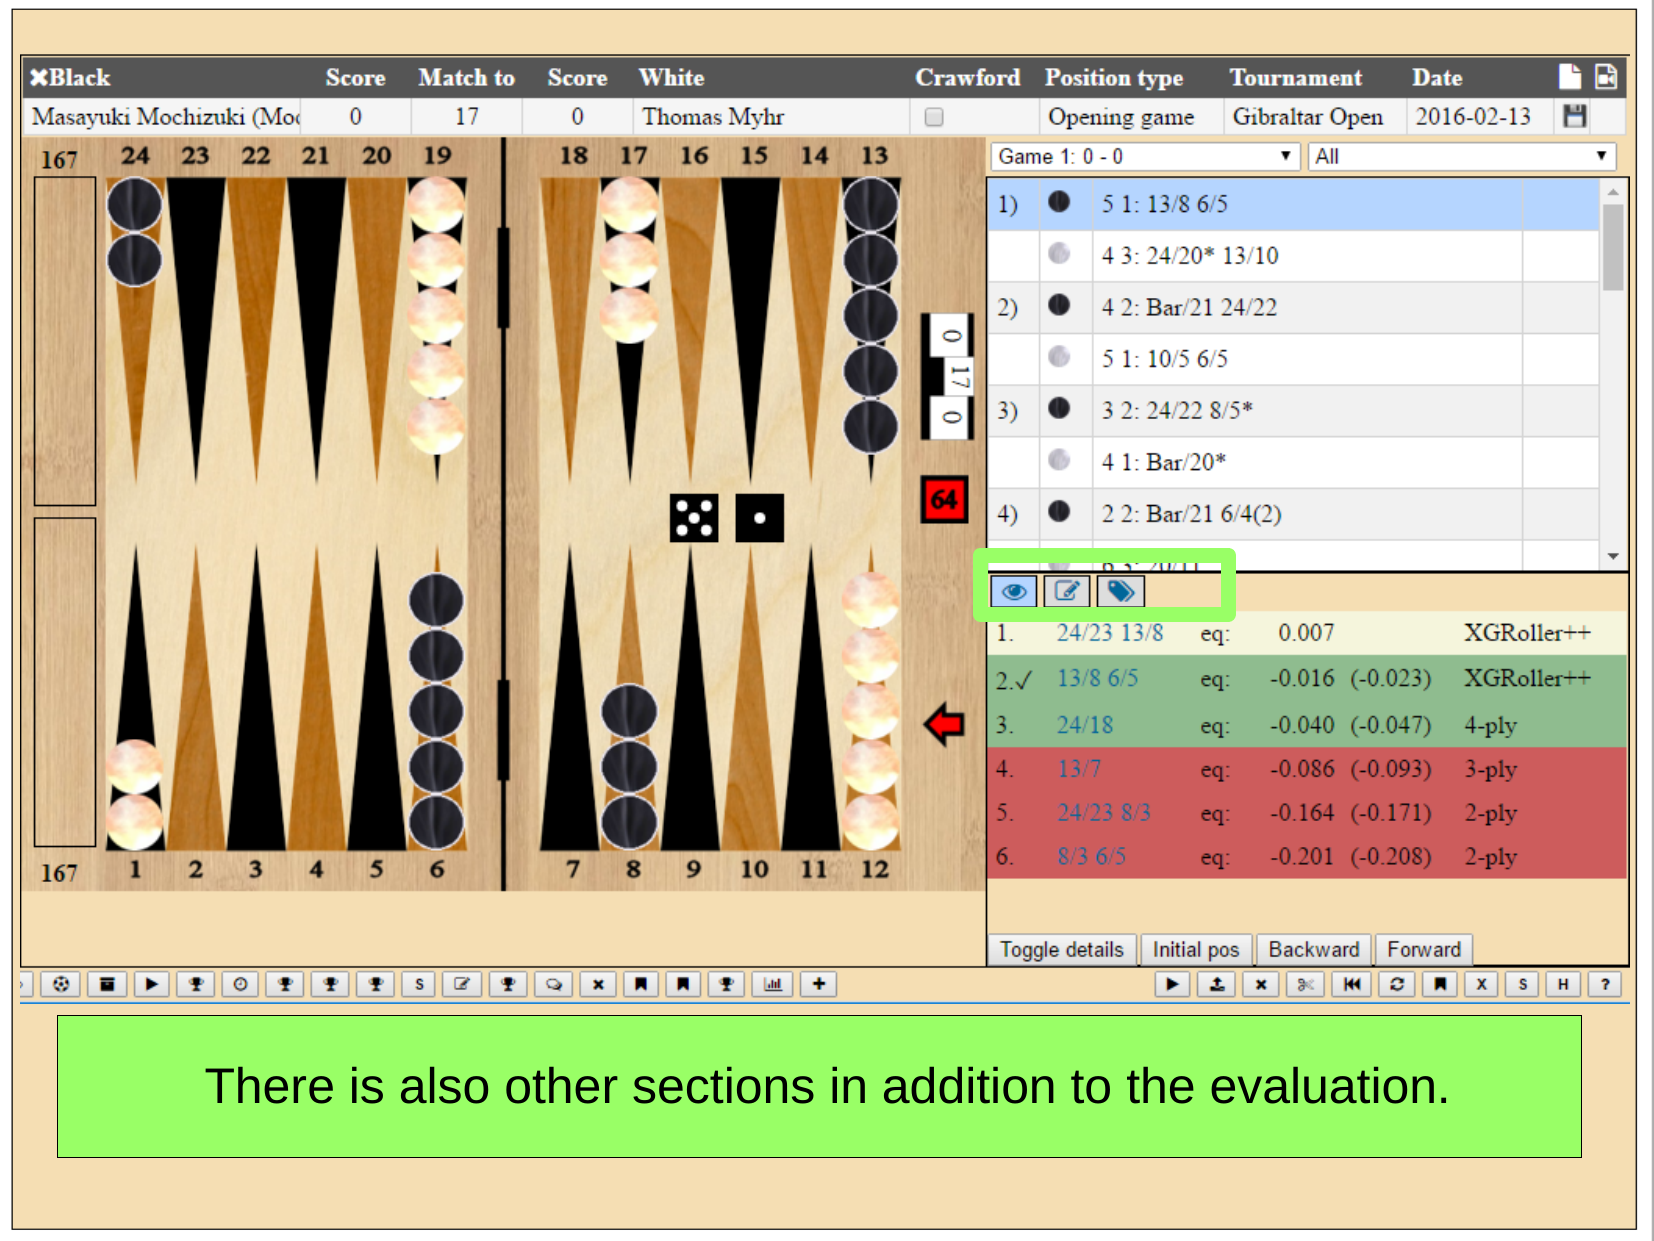

# Backgammon Studio
There is also other sections in addition to the evaluation.